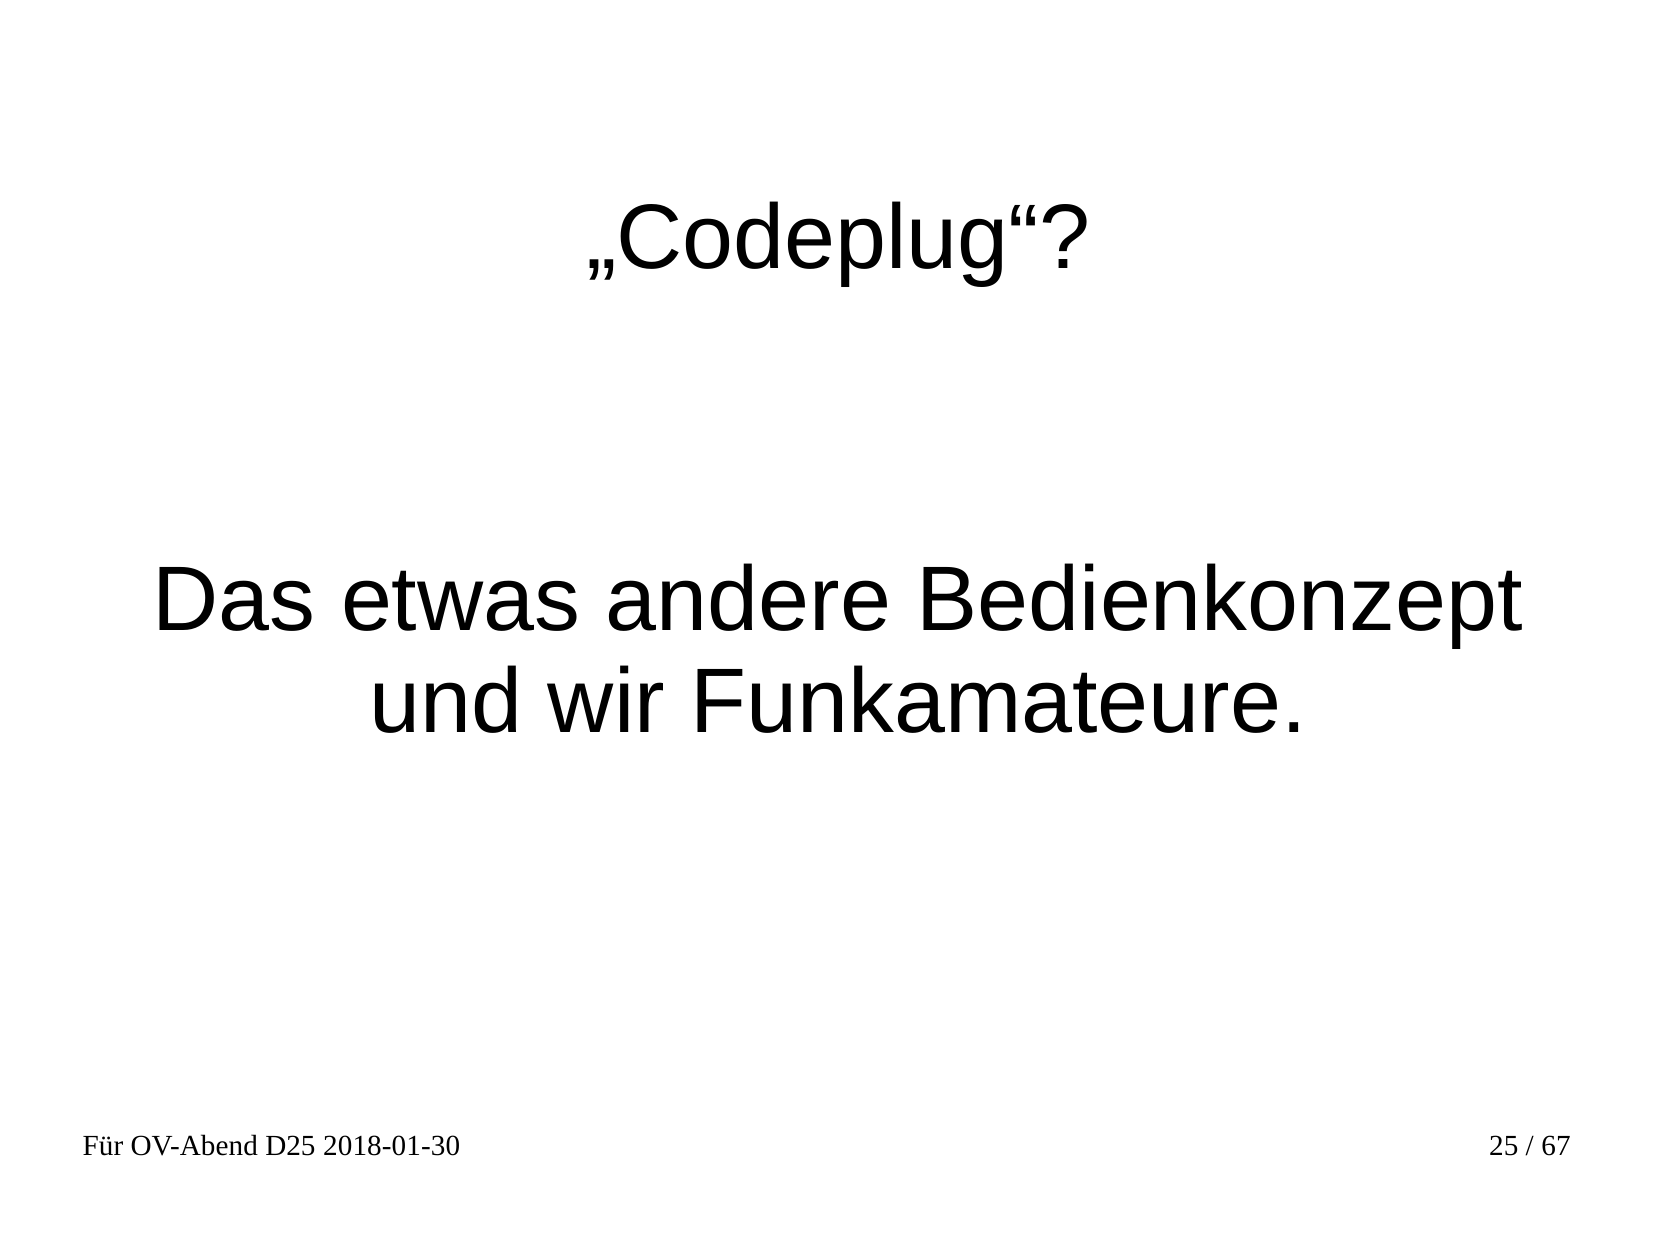

„Codeplug“?
# Das etwas andere Bedienkonzept und wir Funkamateure.
25